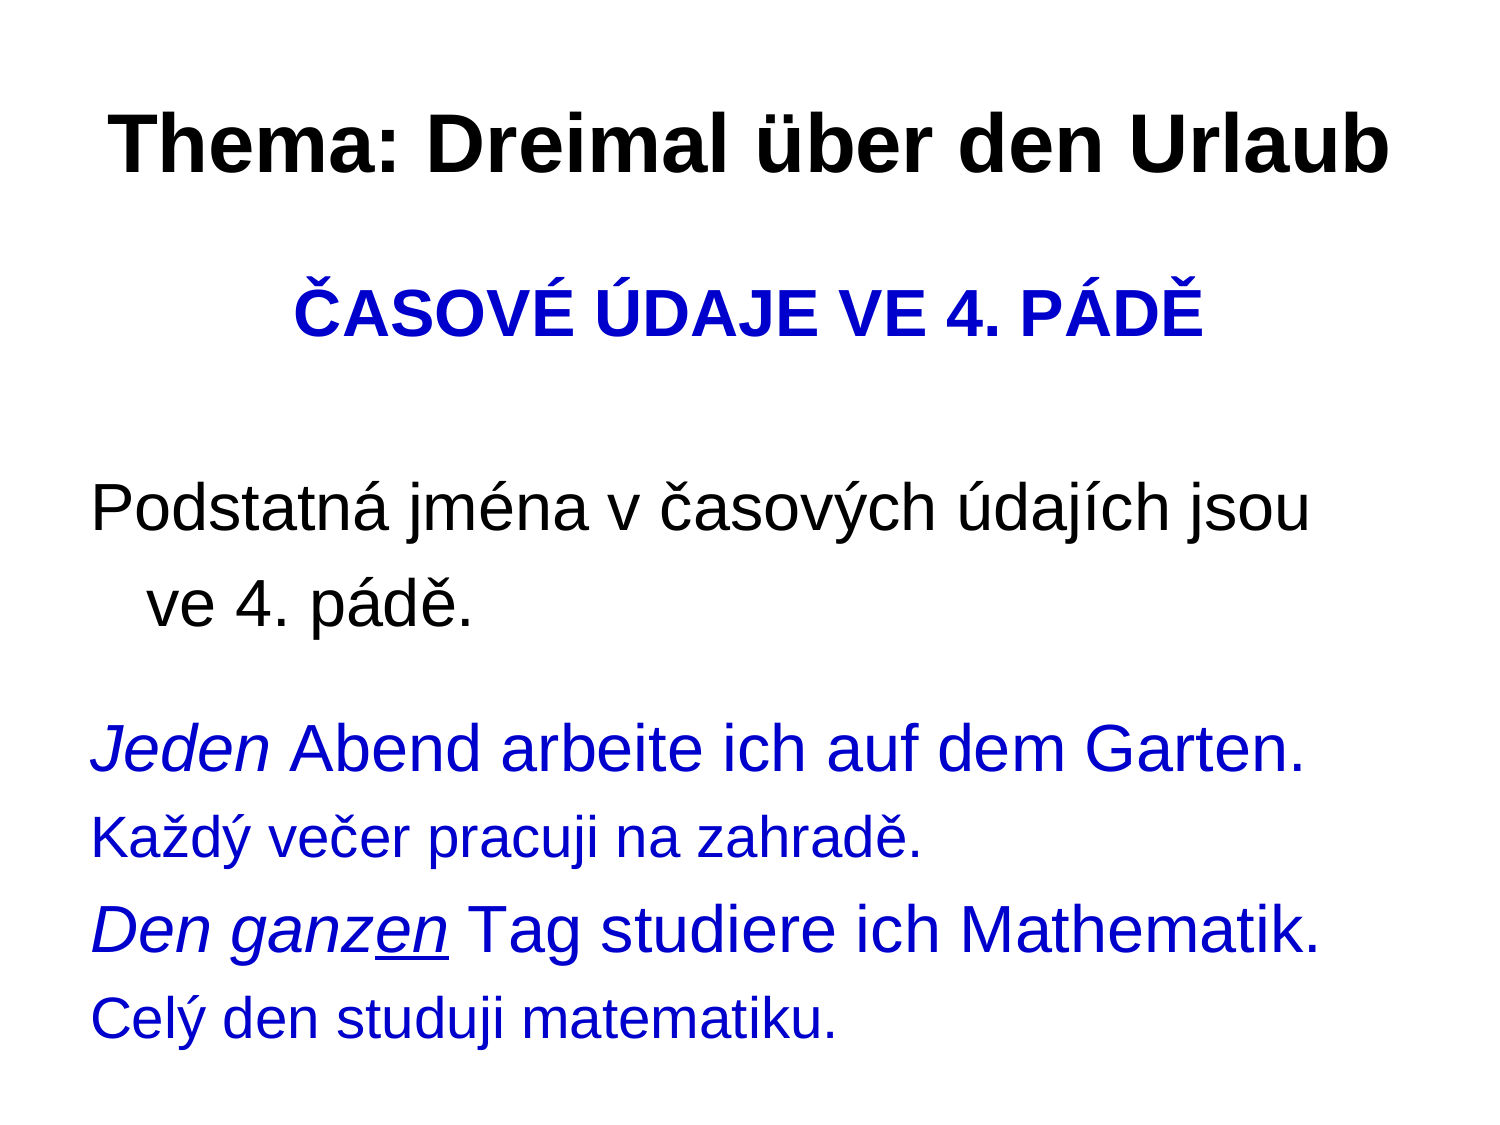

# Thema: Dreimal über den Urlaub
ČASOVÉ ÚDAJE VE 4. PÁDĚ
Podstatná jména v časových údajích jsou
	ve 4. pádě.
Jeden Abend arbeite ich auf dem Garten.
Každý večer pracuji na zahradě.
Den ganzen Tag studiere ich Mathematik.
Celý den studuji matematiku.